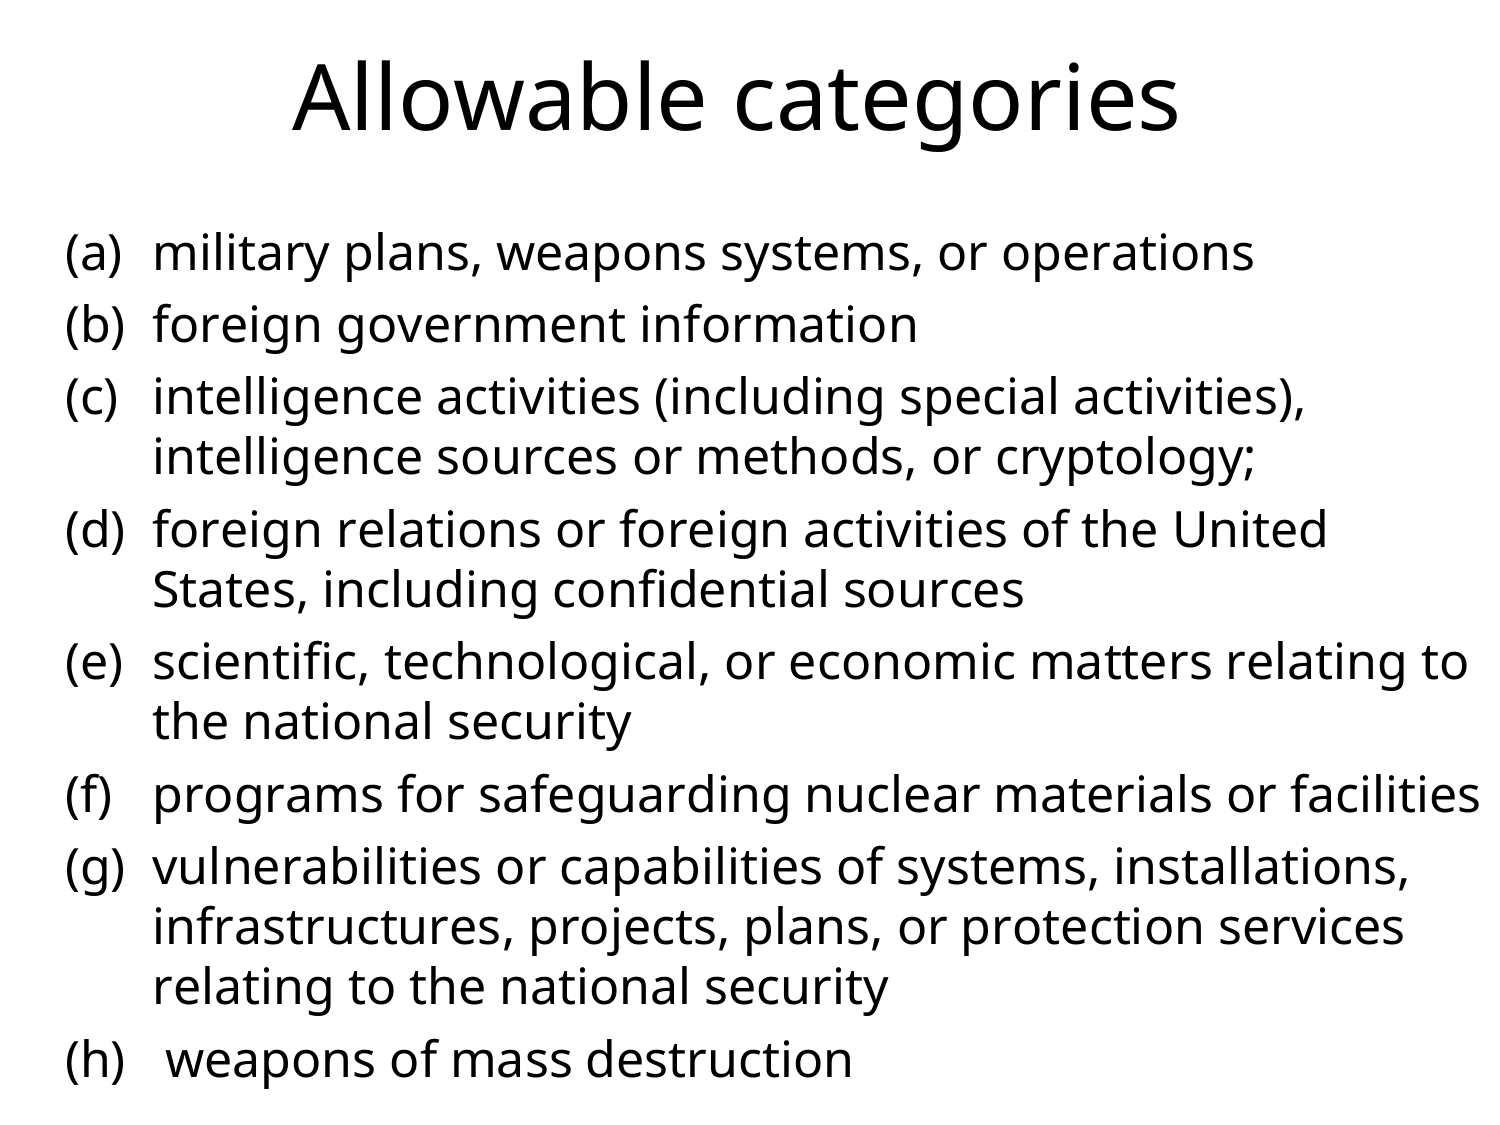

# Allowable categories
military plans, weapons systems, or operations
foreign government information
intelligence activities (including special activities), intelligence sources or methods, or cryptology;
foreign relations or foreign activities of the United States, including confidential sources
scientific, technological, or economic matters relating to the national security
programs for safeguarding nuclear materials or facilities
vulnerabilities or capabilities of systems, installations, infrastructures, projects, plans, or protection services relating to the national security
 weapons of mass destruction